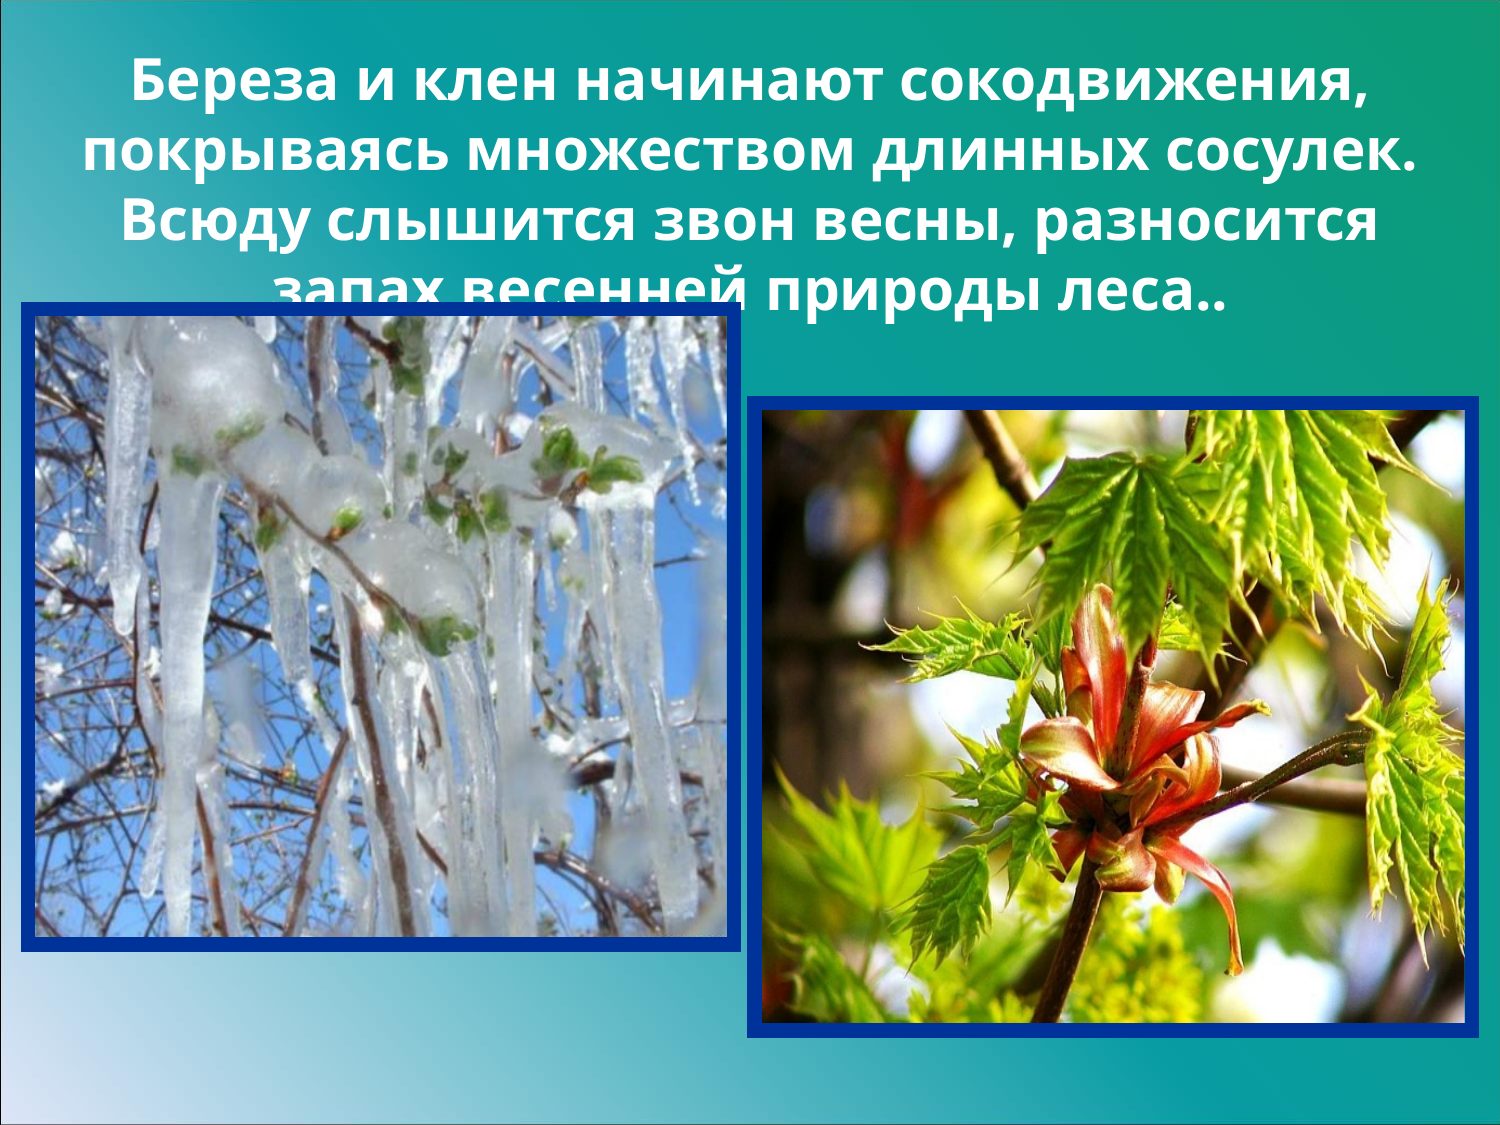

# Береза и клен начинают сокодвижения, покрываясь множеством длинных сосулек. Всюду слышится звон весны, разносится запах весенней природы леса..